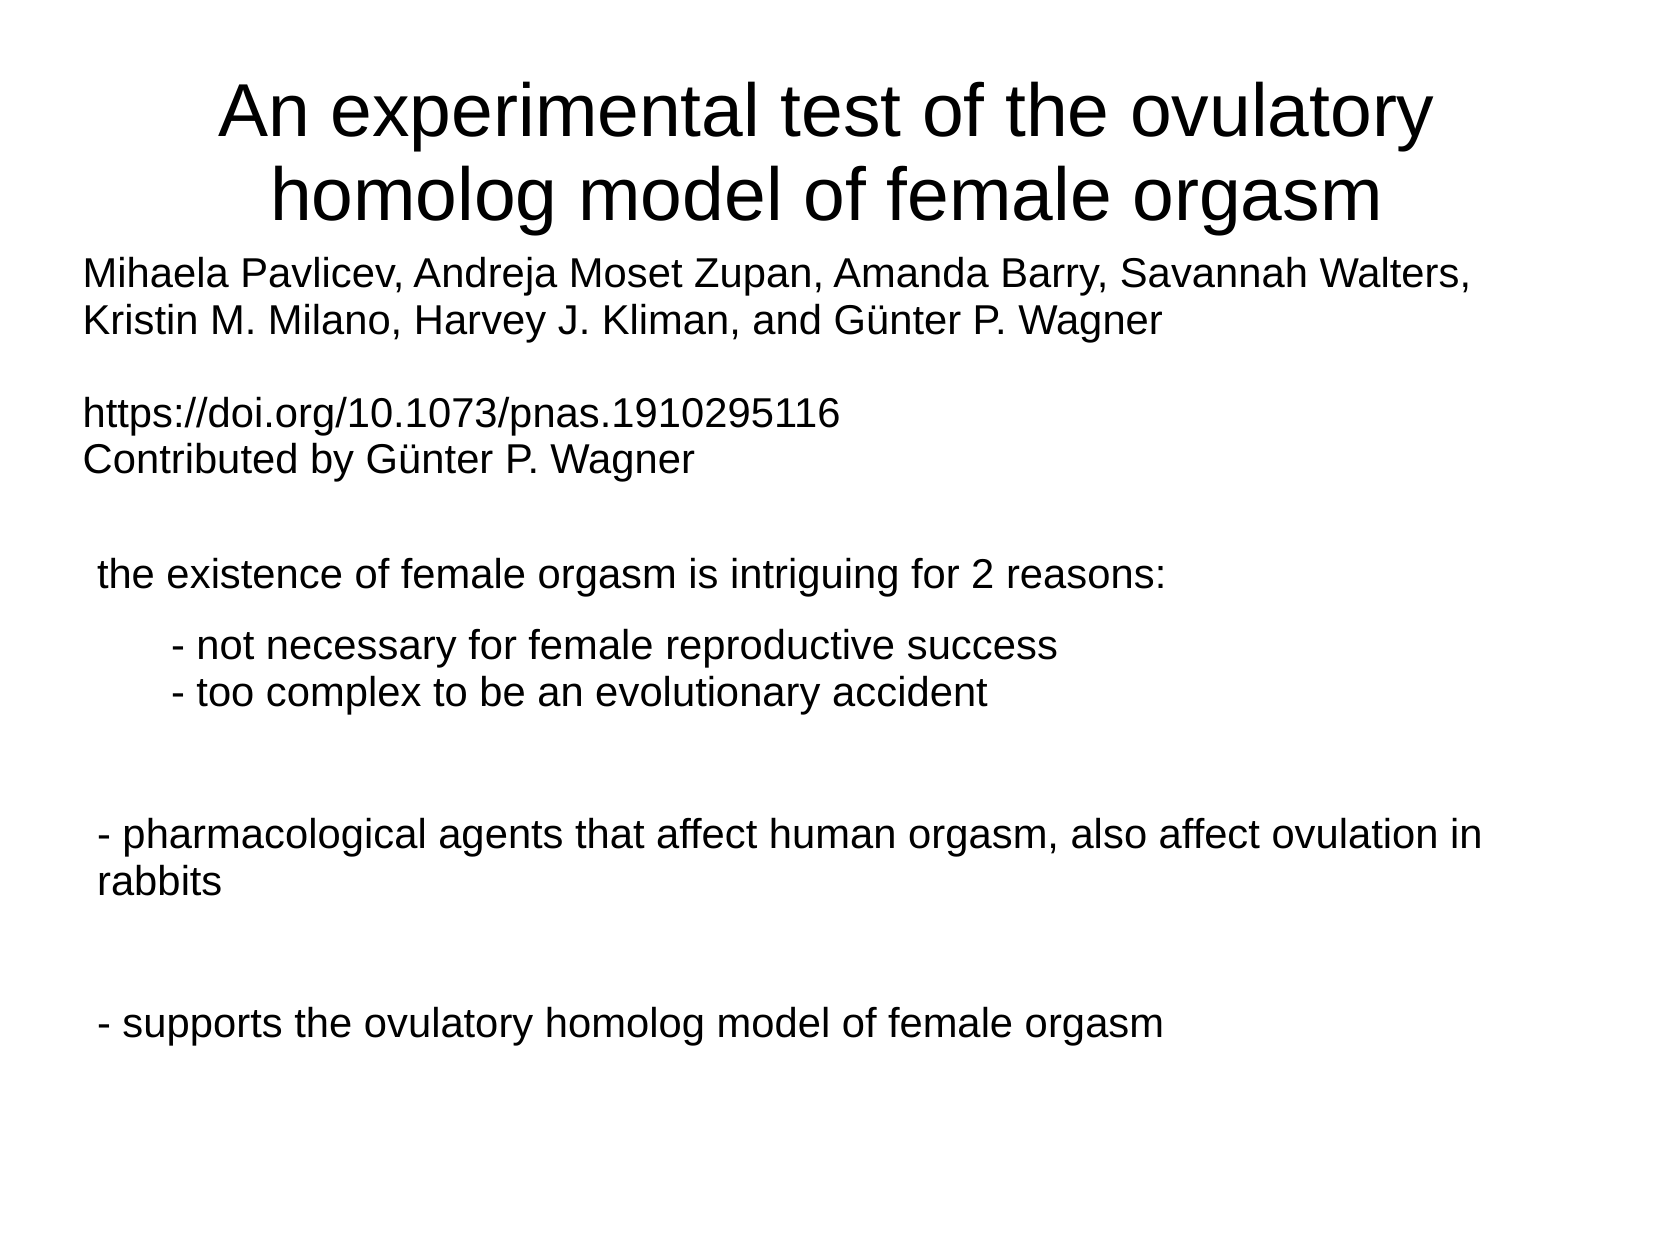

# An experimental test of the ovulatory homolog model of female orgasm
Mihaela Pavlicev, Andreja Moset Zupan, Amanda Barry, Savannah Walters, Kristin M. Milano, Harvey J. Kliman, and Günter P. Wagner
https://doi.org/10.1073/pnas.1910295116
Contributed by Günter P. Wagner
the existence of female orgasm is intriguing for 2 reasons:
	- not necessary for female reproductive success
	- too complex to be an evolutionary accident
- pharmacological agents that affect human orgasm, also affect ovulation in rabbits
- supports the ovulatory homolog model of female orgasm